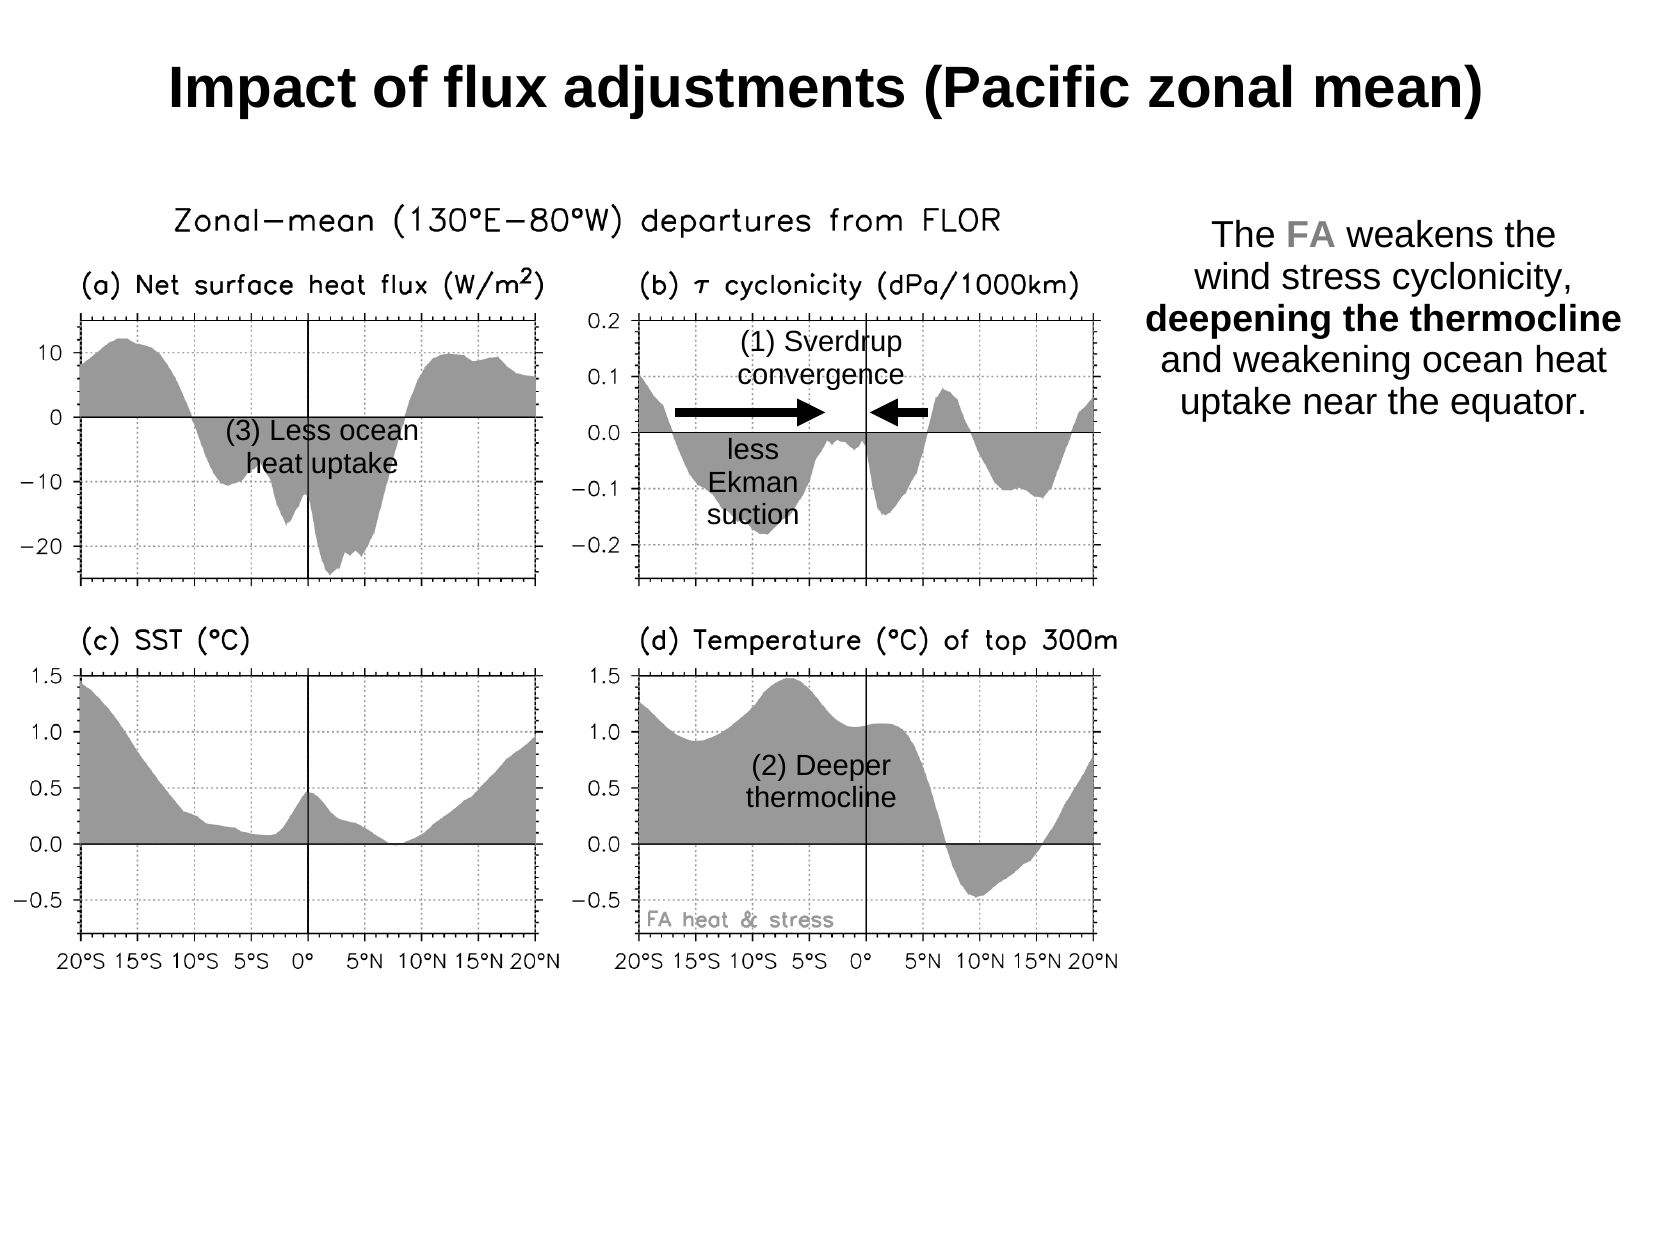

Impact of flux adjustments (Pacific zonal mean)
The FA weakens the
wind stress cyclonicity, deepening the thermocline
and weakening ocean heat uptake near the equator.
(1) Sverdrup
convergence
(3) Less ocean
heat uptake
less
Ekman
suction
(2) Deeper
thermocline